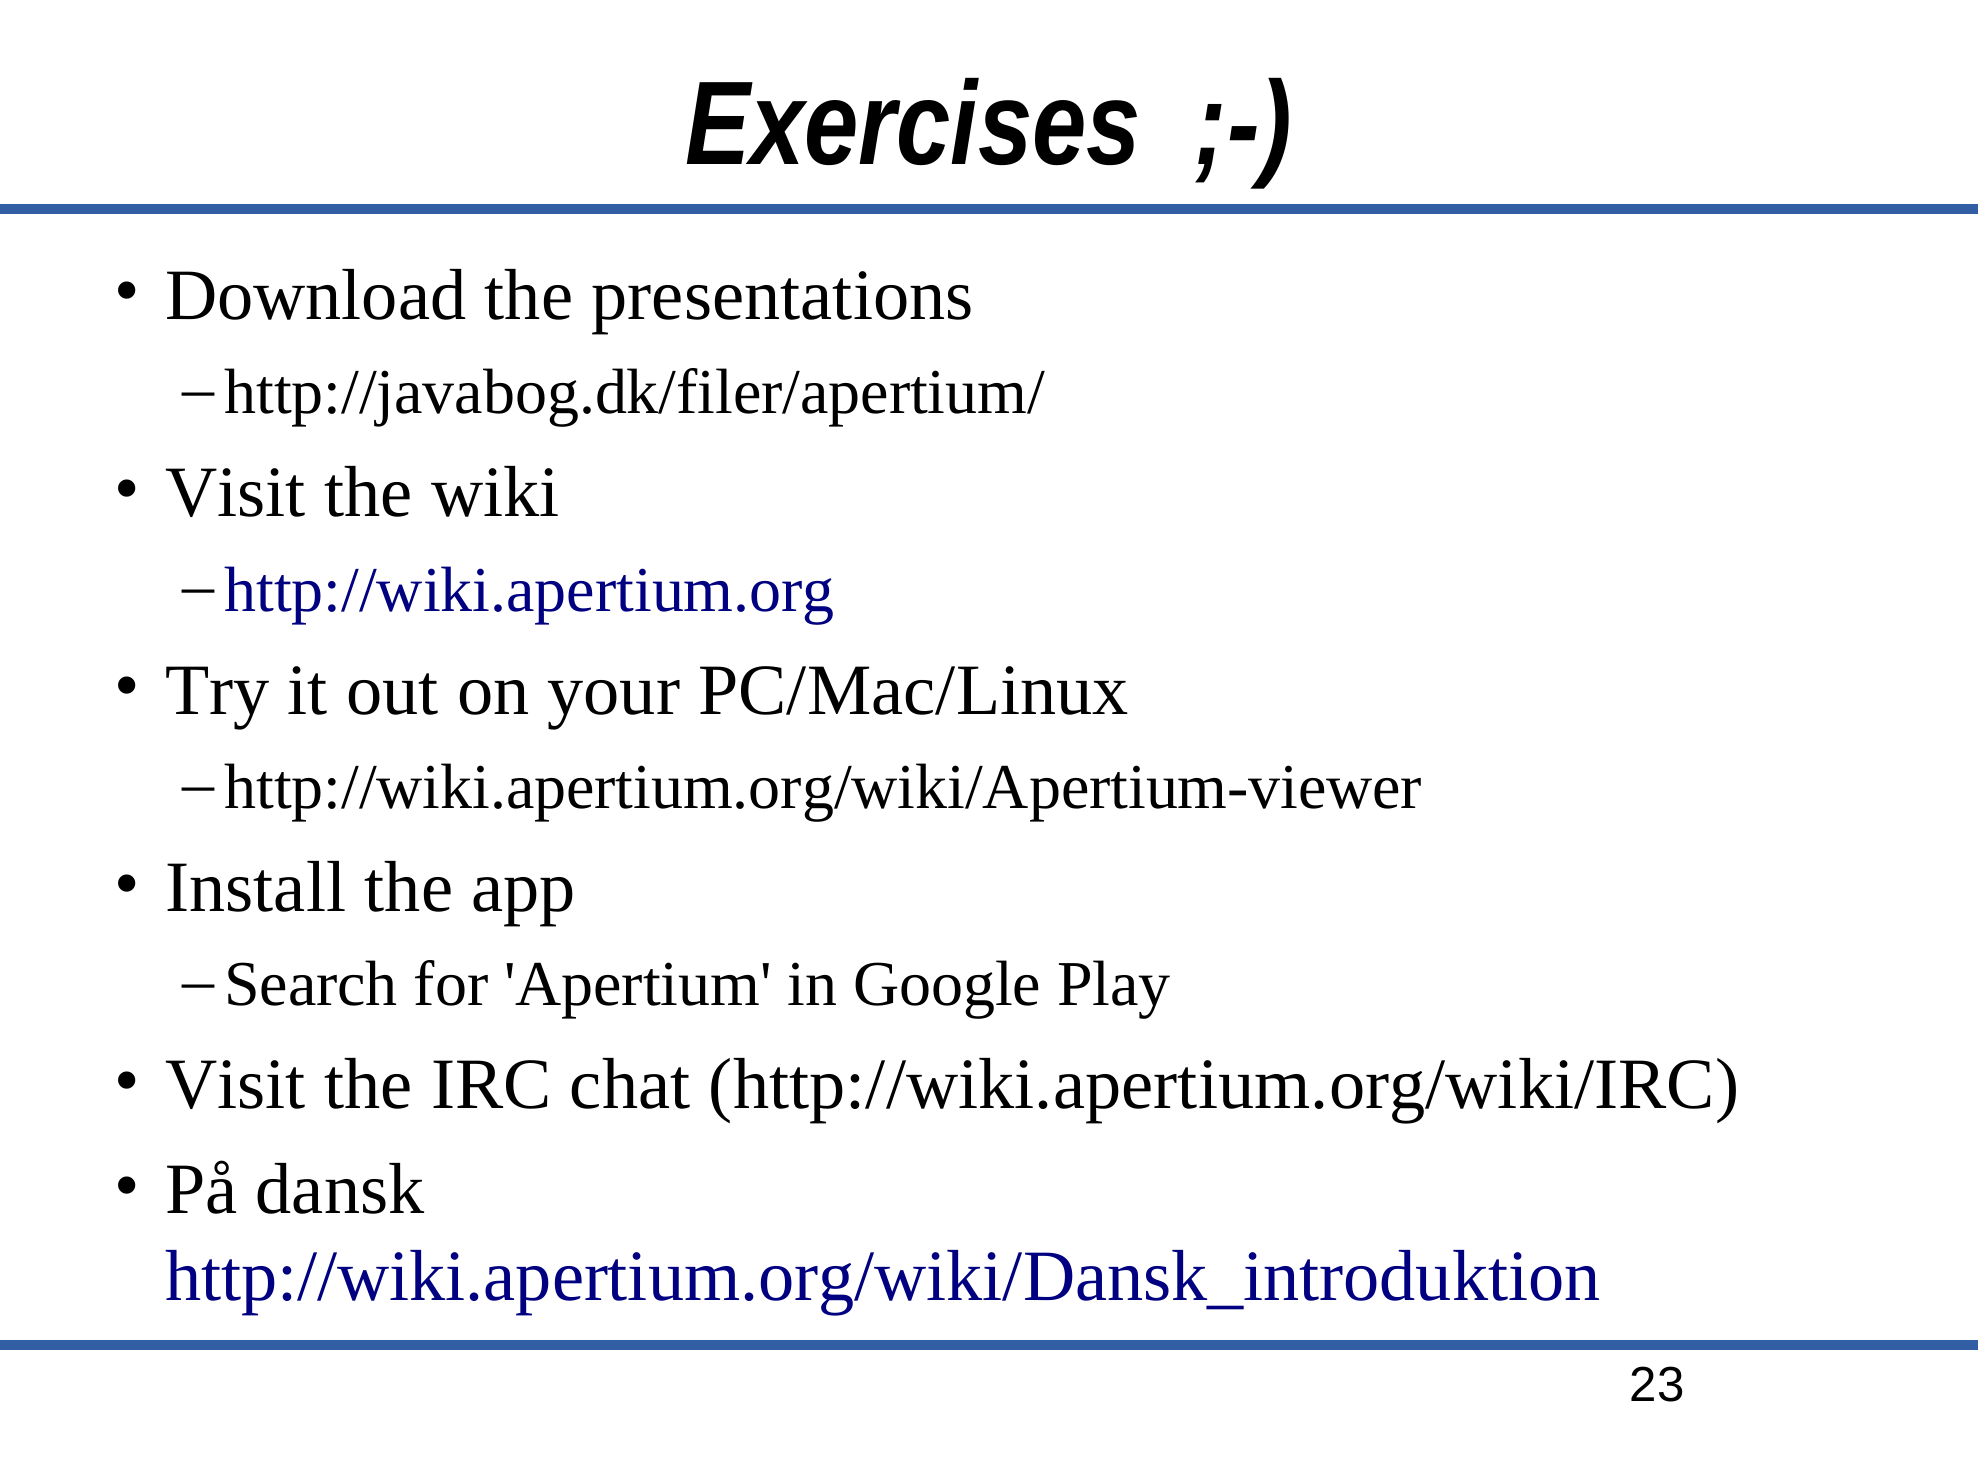

# Exercises ;-)
Download the presentations
http://javabog.dk/filer/apertium/
Visit the wiki
http://wiki.apertium.org
Try it out on your PC/Mac/Linux
http://wiki.apertium.org/wiki/Apertium-viewer
Install the app
Search for 'Apertium' in Google Play
Visit the IRC chat (http://wiki.apertium.org/wiki/IRC)
På dansk http://wiki.apertium.org/wiki/Dansk_introduktion